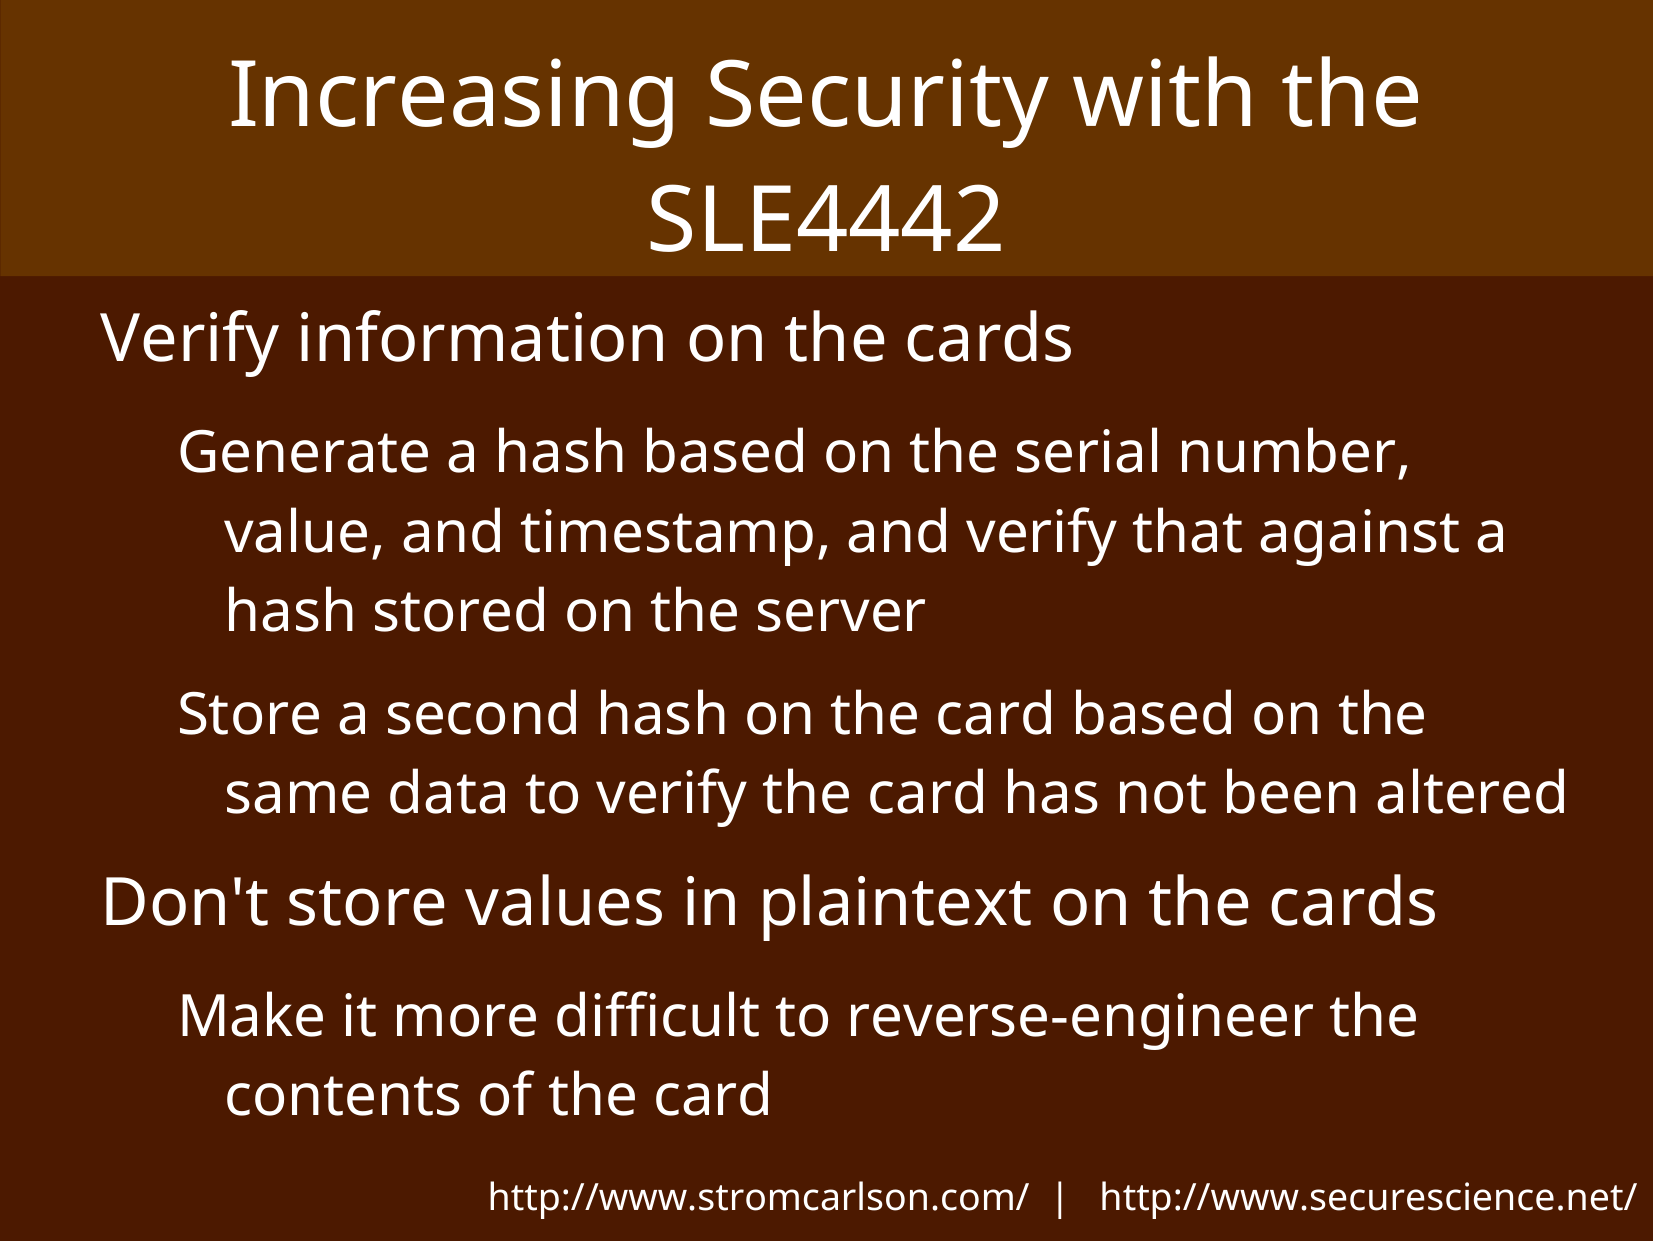

# Increasing Security with the SLE4442
Verify information on the cards
Generate a hash based on the serial number, value, and timestamp, and verify that against a hash stored on the server
Store a second hash on the card based on the same data to verify the card has not been altered
Don't store values in plaintext on the cards
Make it more difficult to reverse-engineer the contents of the card